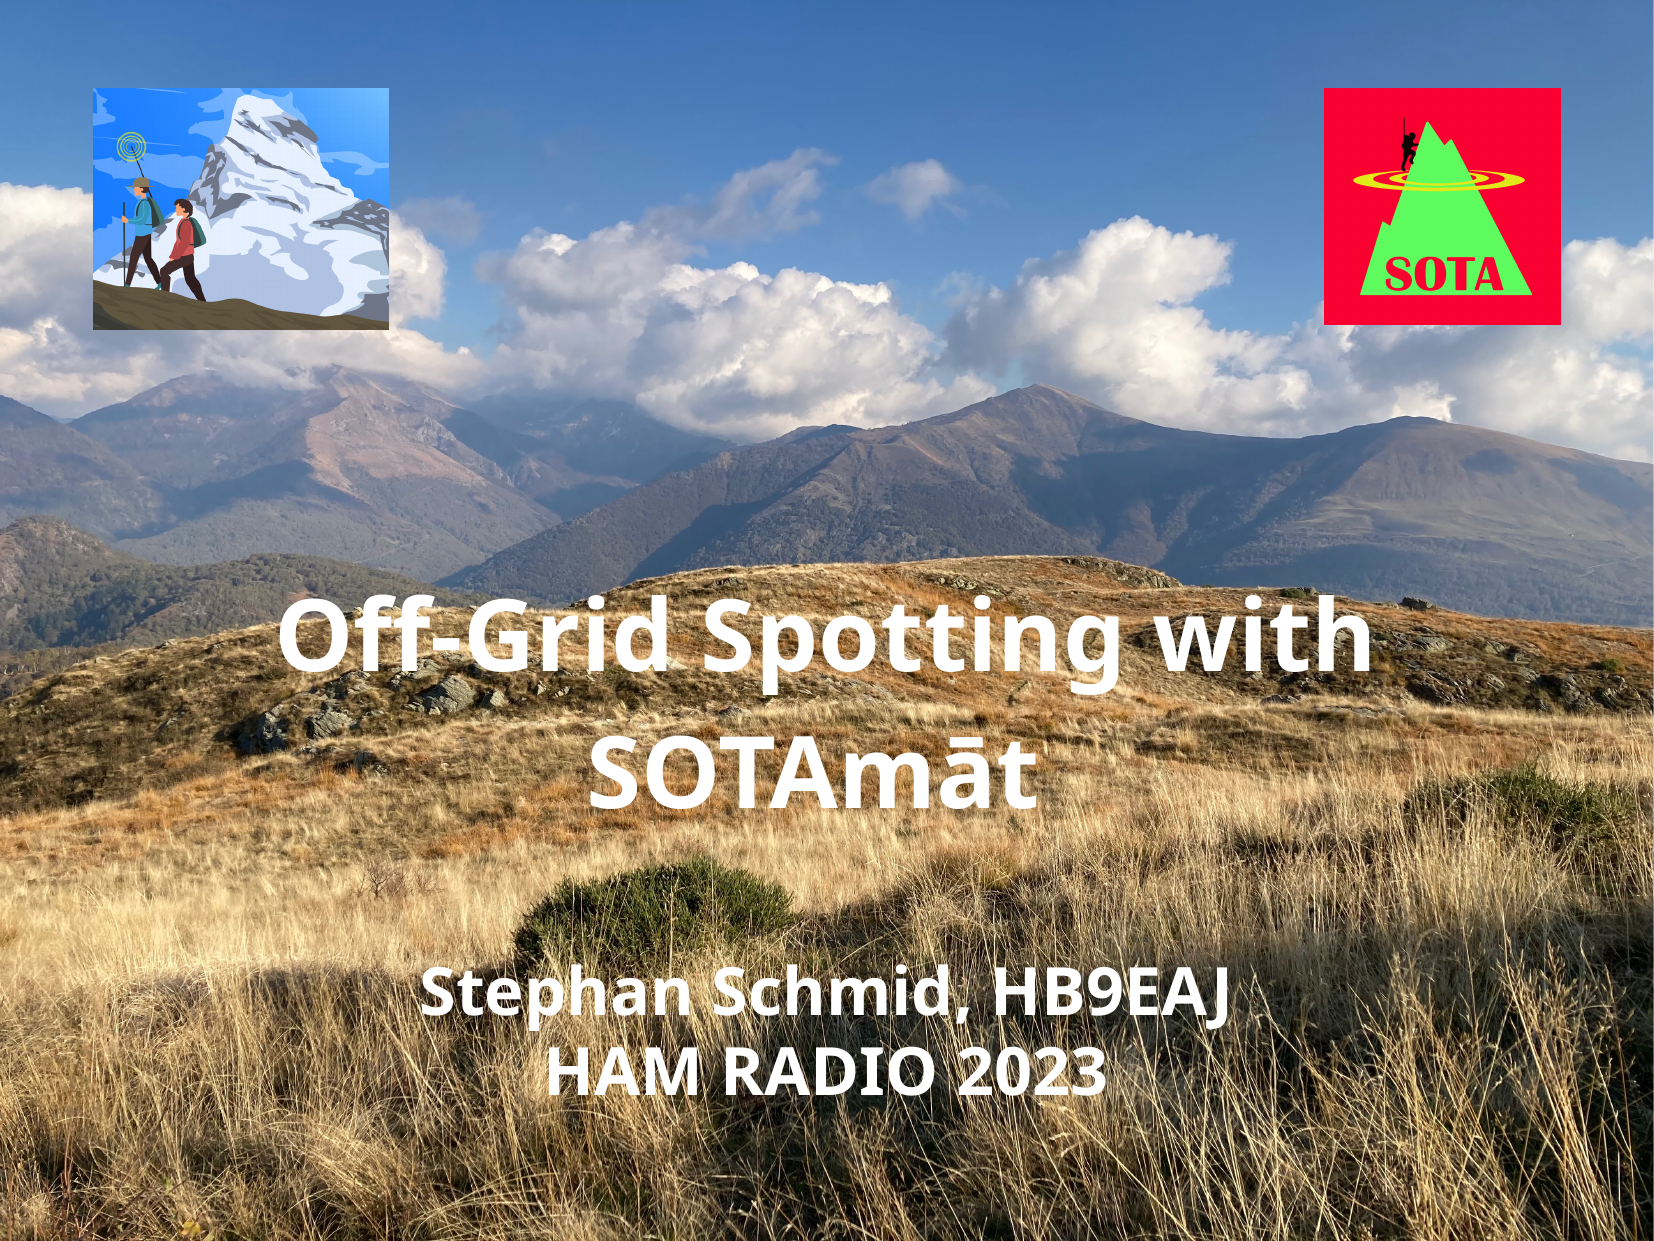

# Off-Grid Spotting with SOTAmāt
Stephan Schmid, HB9EAJ
HAM RADIO 2023